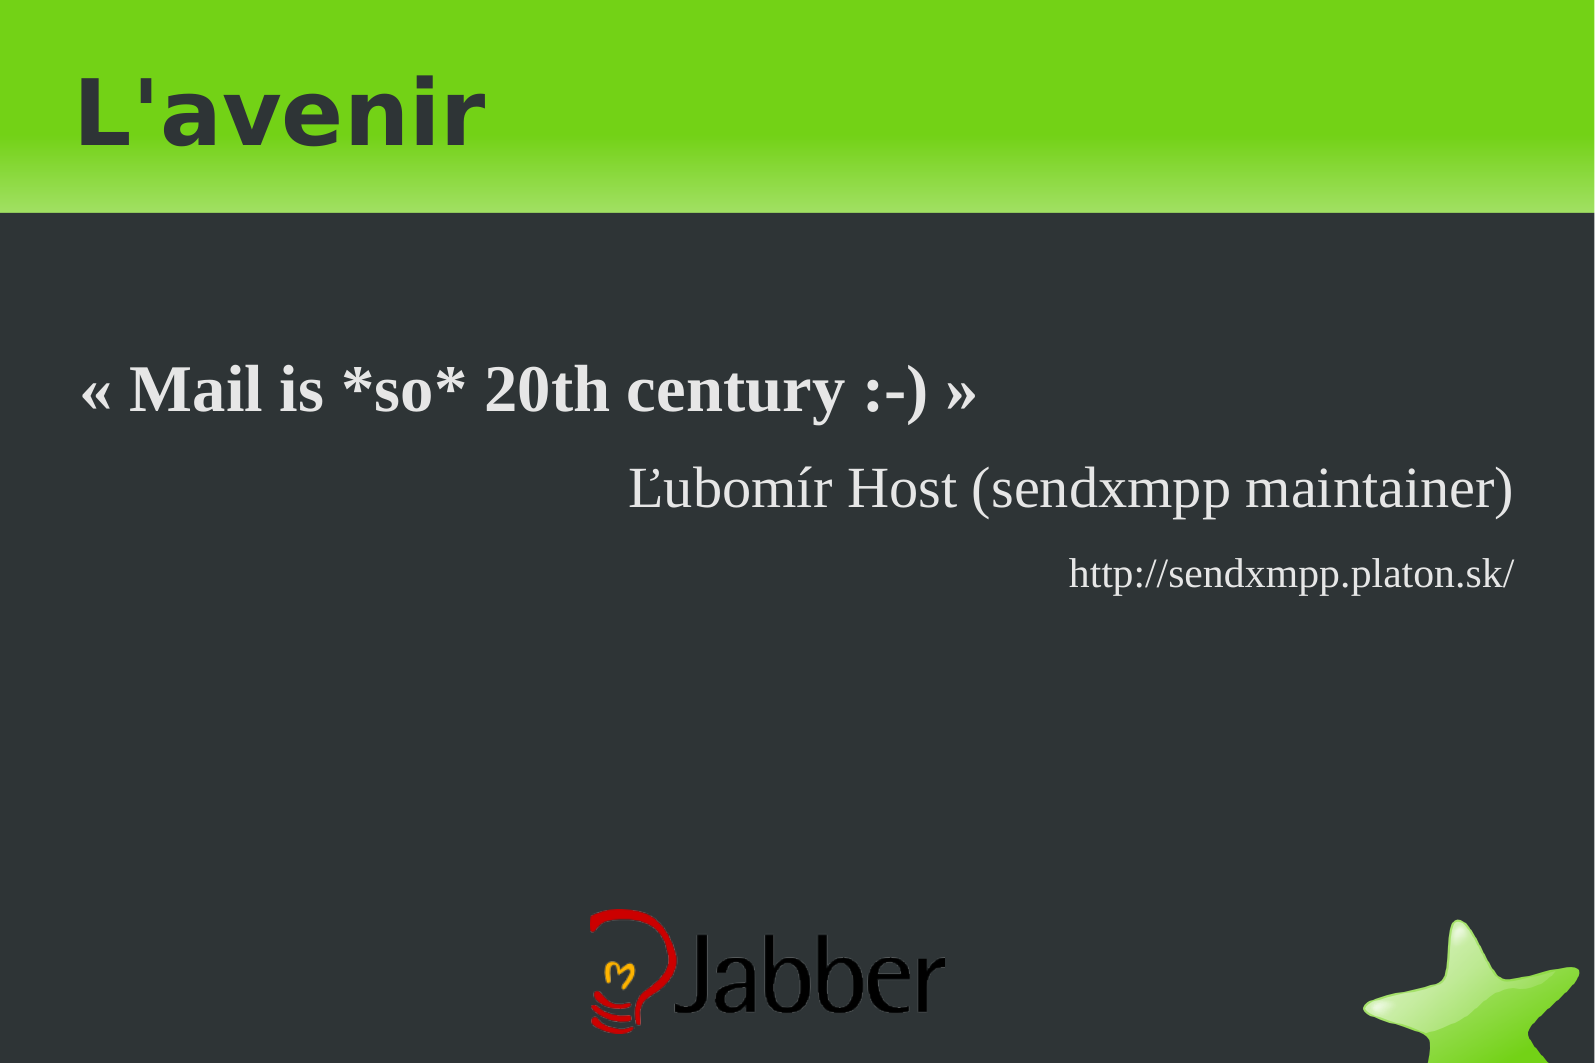

# L'avenir
« Mail is *so* 20th century :-) »
Ľubomír Host (sendxmpp maintainer)
http://sendxmpp.platon.sk/